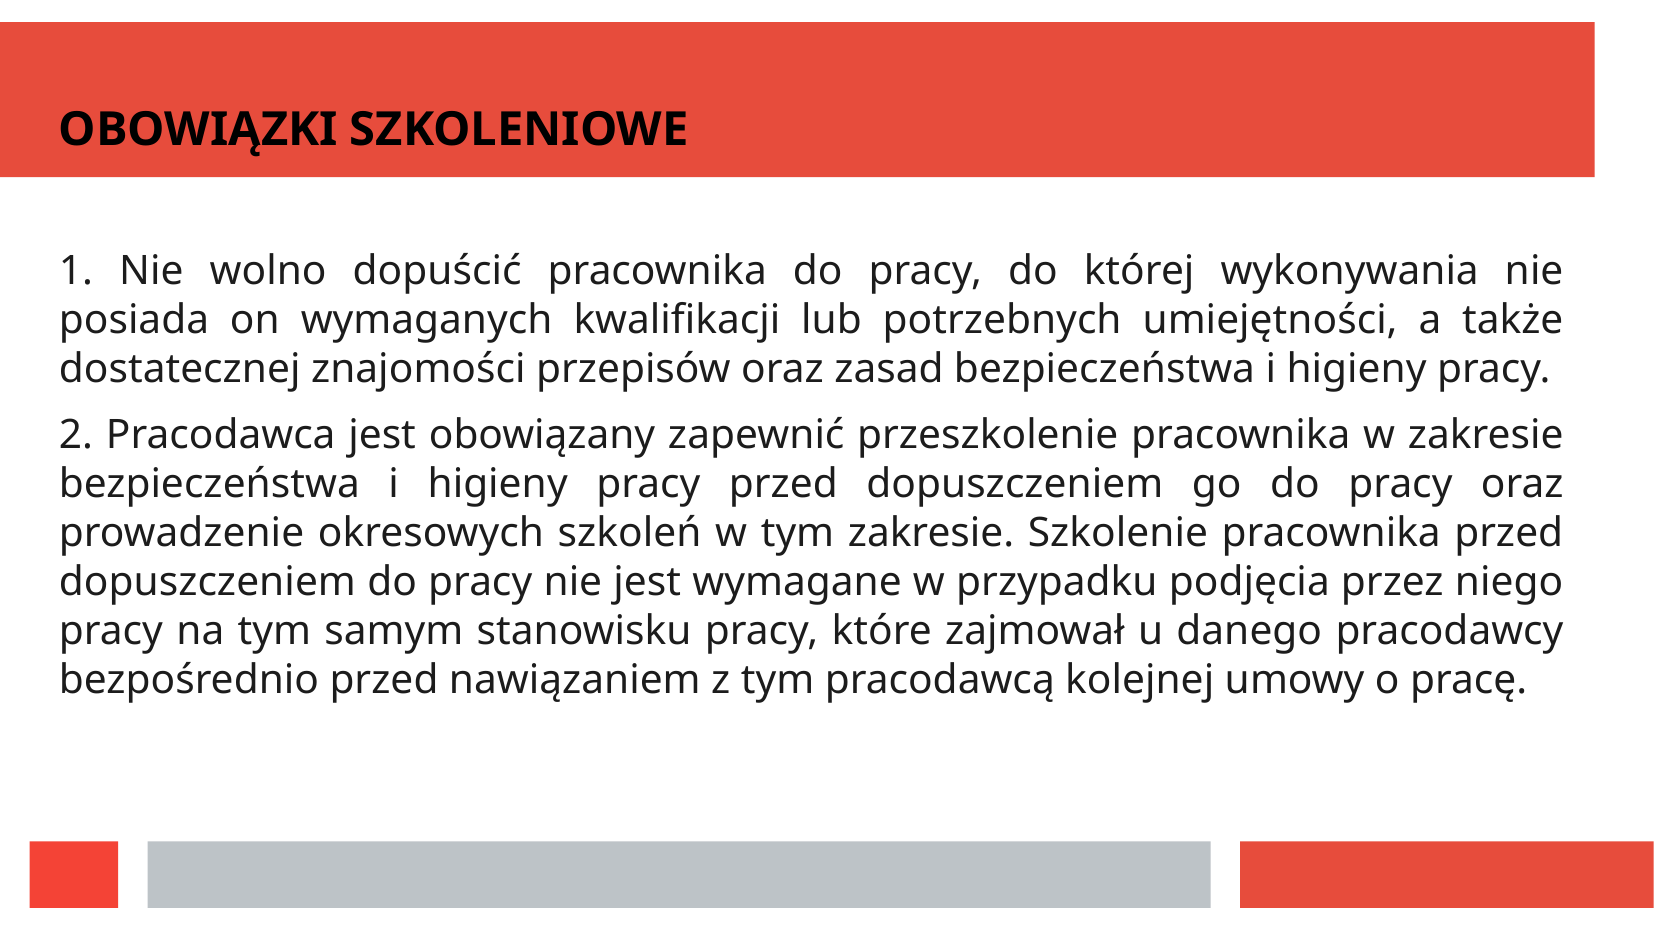

# OBOWIĄZKI SZKOLENIOWE
1. Nie wolno dopuścić pracownika do pracy, do której wykonywania nie posiada on wymaganych kwalifikacji lub potrzebnych umiejętności, a także dostatecznej znajomości przepisów oraz zasad bezpieczeństwa i higieny pracy.
2. Pracodawca jest obowiązany zapewnić przeszkolenie pracownika w zakresie bezpieczeństwa i higieny pracy przed dopuszczeniem go do pracy oraz prowadzenie okresowych szkoleń w tym zakresie. Szkolenie pracownika przed dopuszczeniem do pracy nie jest wymagane w przypadku podjęcia przez niego pracy na tym samym stanowisku pracy, które zajmował u danego pracodawcy bezpośrednio przed nawiązaniem z tym pracodawcą kolejnej umowy o pracę.